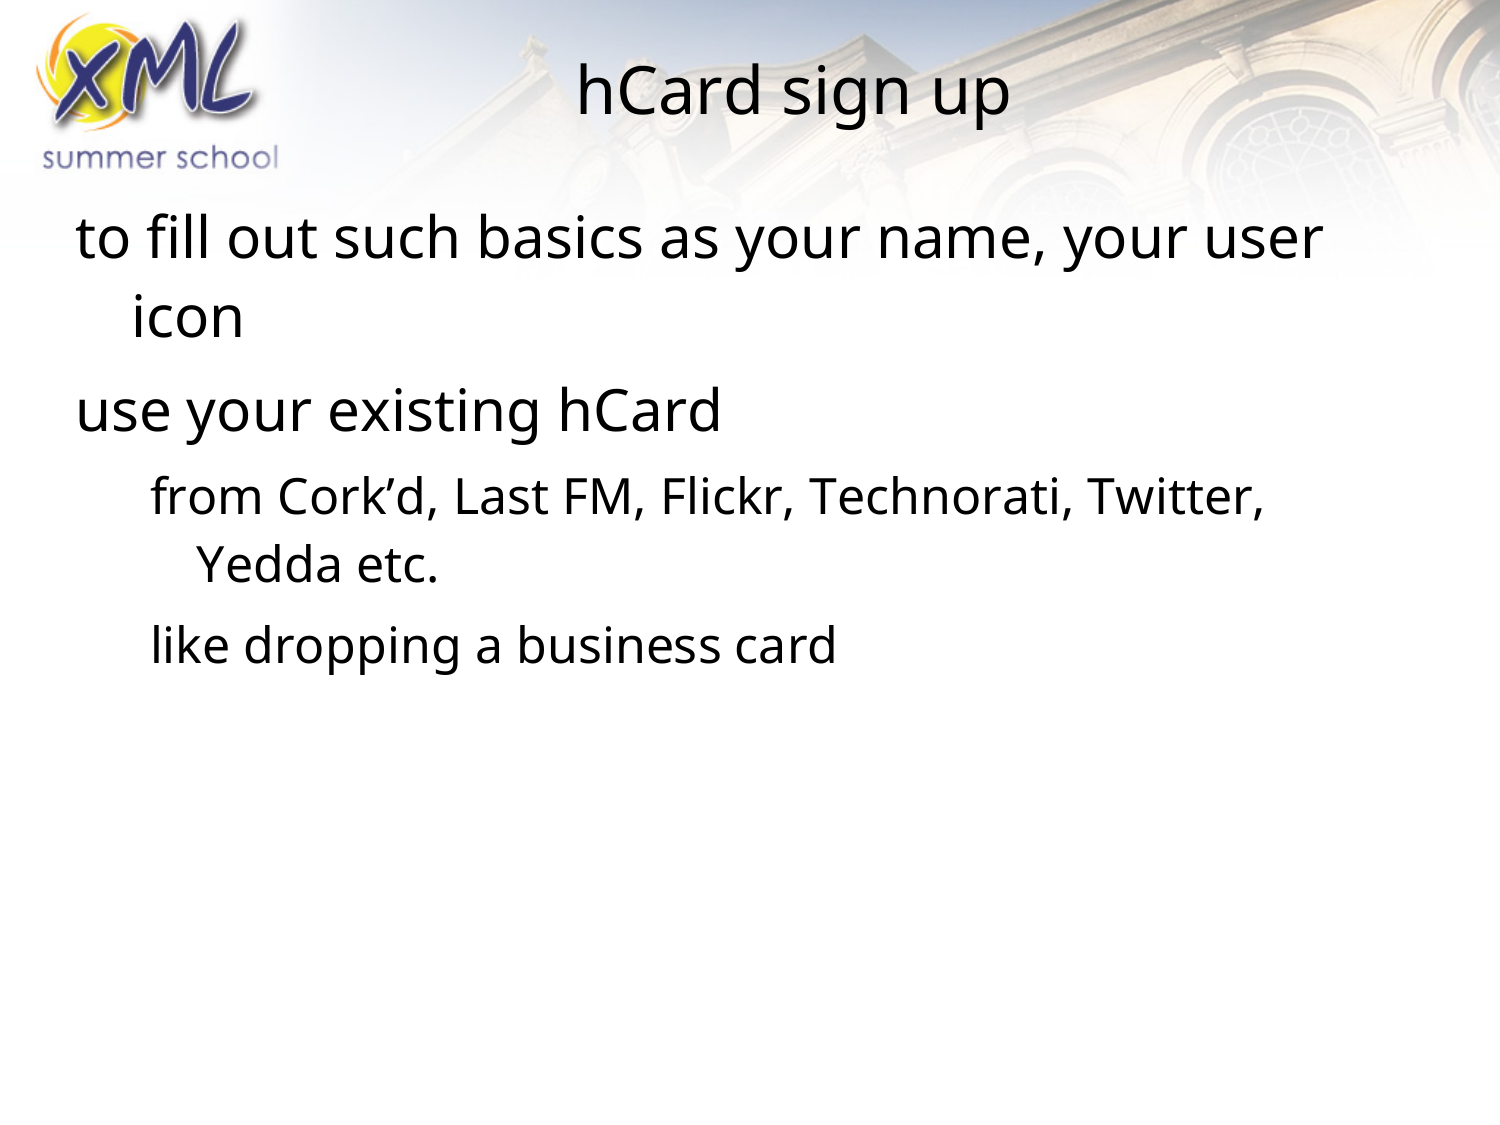

# hCard sign up
to fill out such basics as your name, your user icon
use your existing hCard
from Cork’d, Last FM, Flickr, Technorati, Twitter, Yedda etc.
like dropping a business card